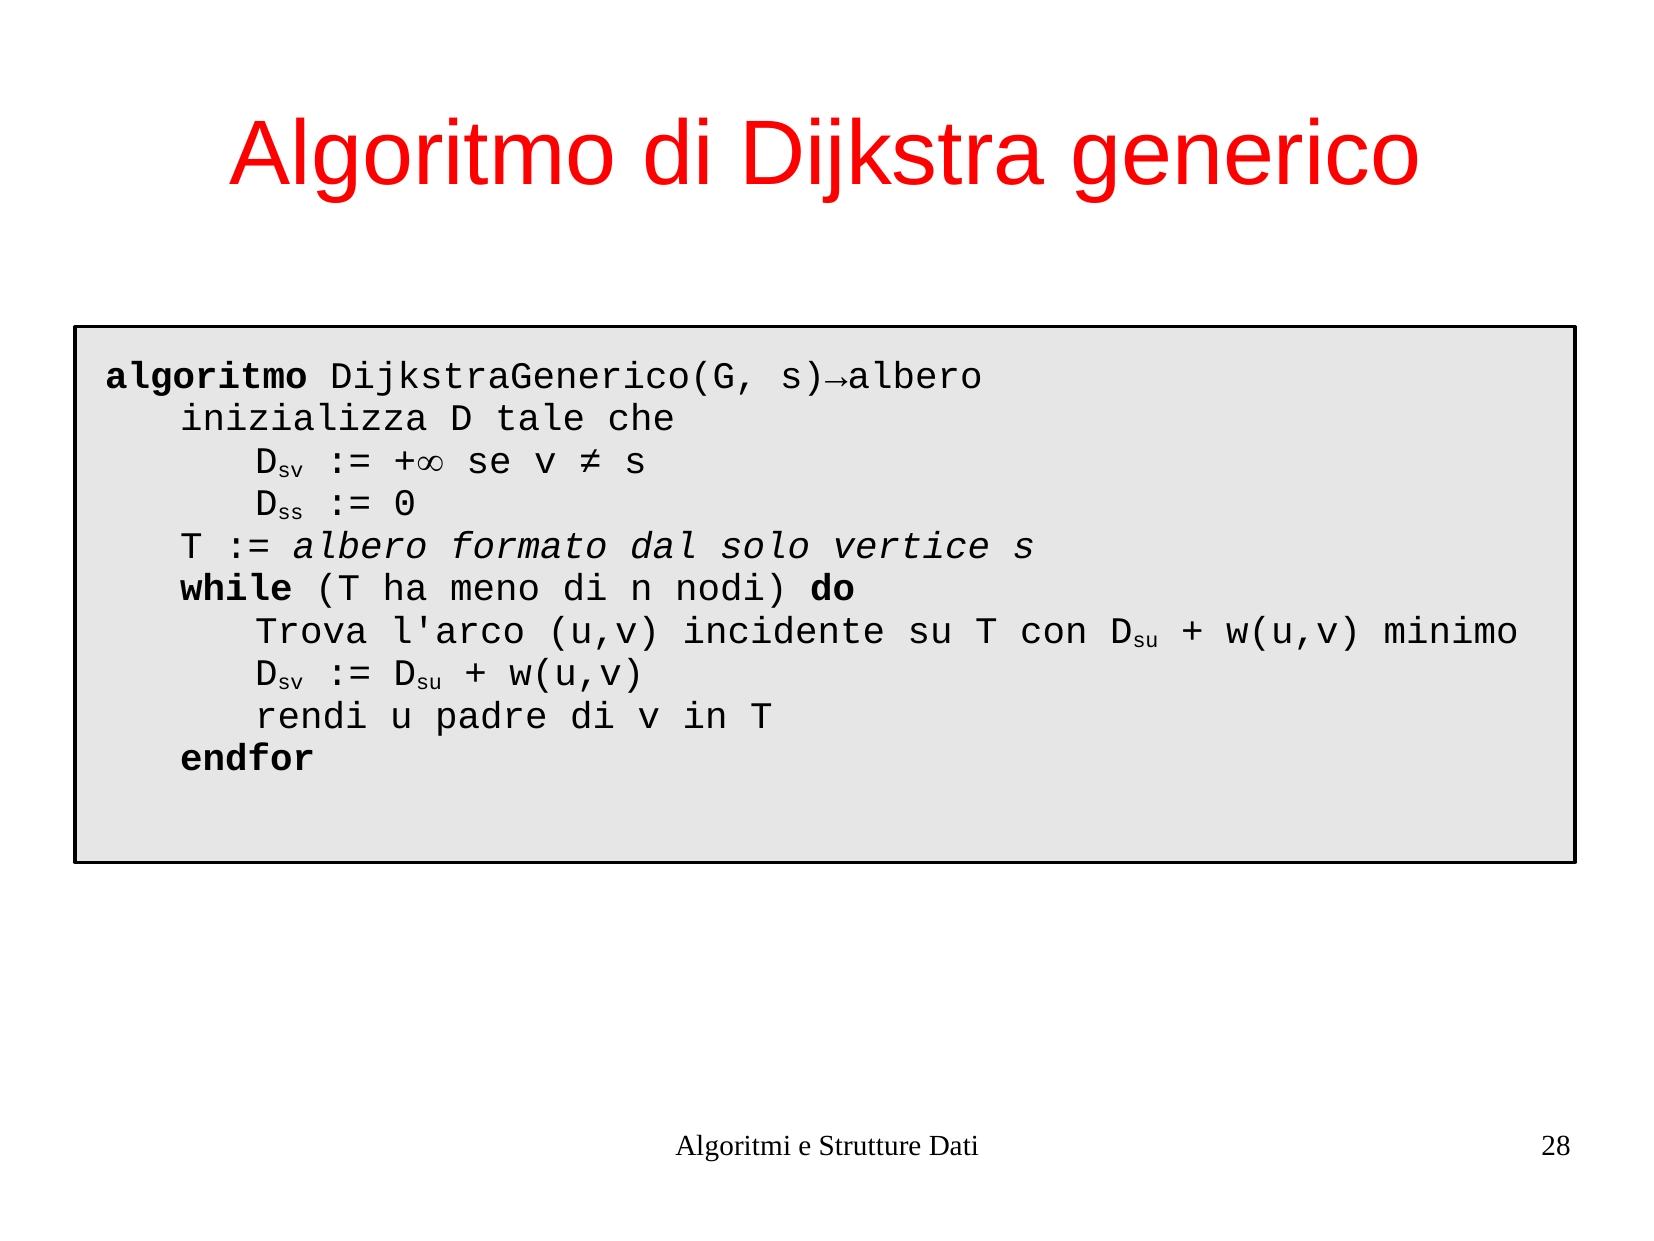

# Algoritmo di Dijkstra generico
algoritmo DijkstraGenerico(G, s)→albero
	inizializza D tale che
		Dsv := + se v ≠ s
		Dss := 0
	T := albero formato dal solo vertice s
	while (T ha meno di n nodi) do
		Trova l'arco (u,v) incidente su T con Dsu + w(u,v) minimo
		Dsv := Dsu + w(u,v)
		rendi u padre di v in T
	endfor
Algoritmi e Strutture Dati
28